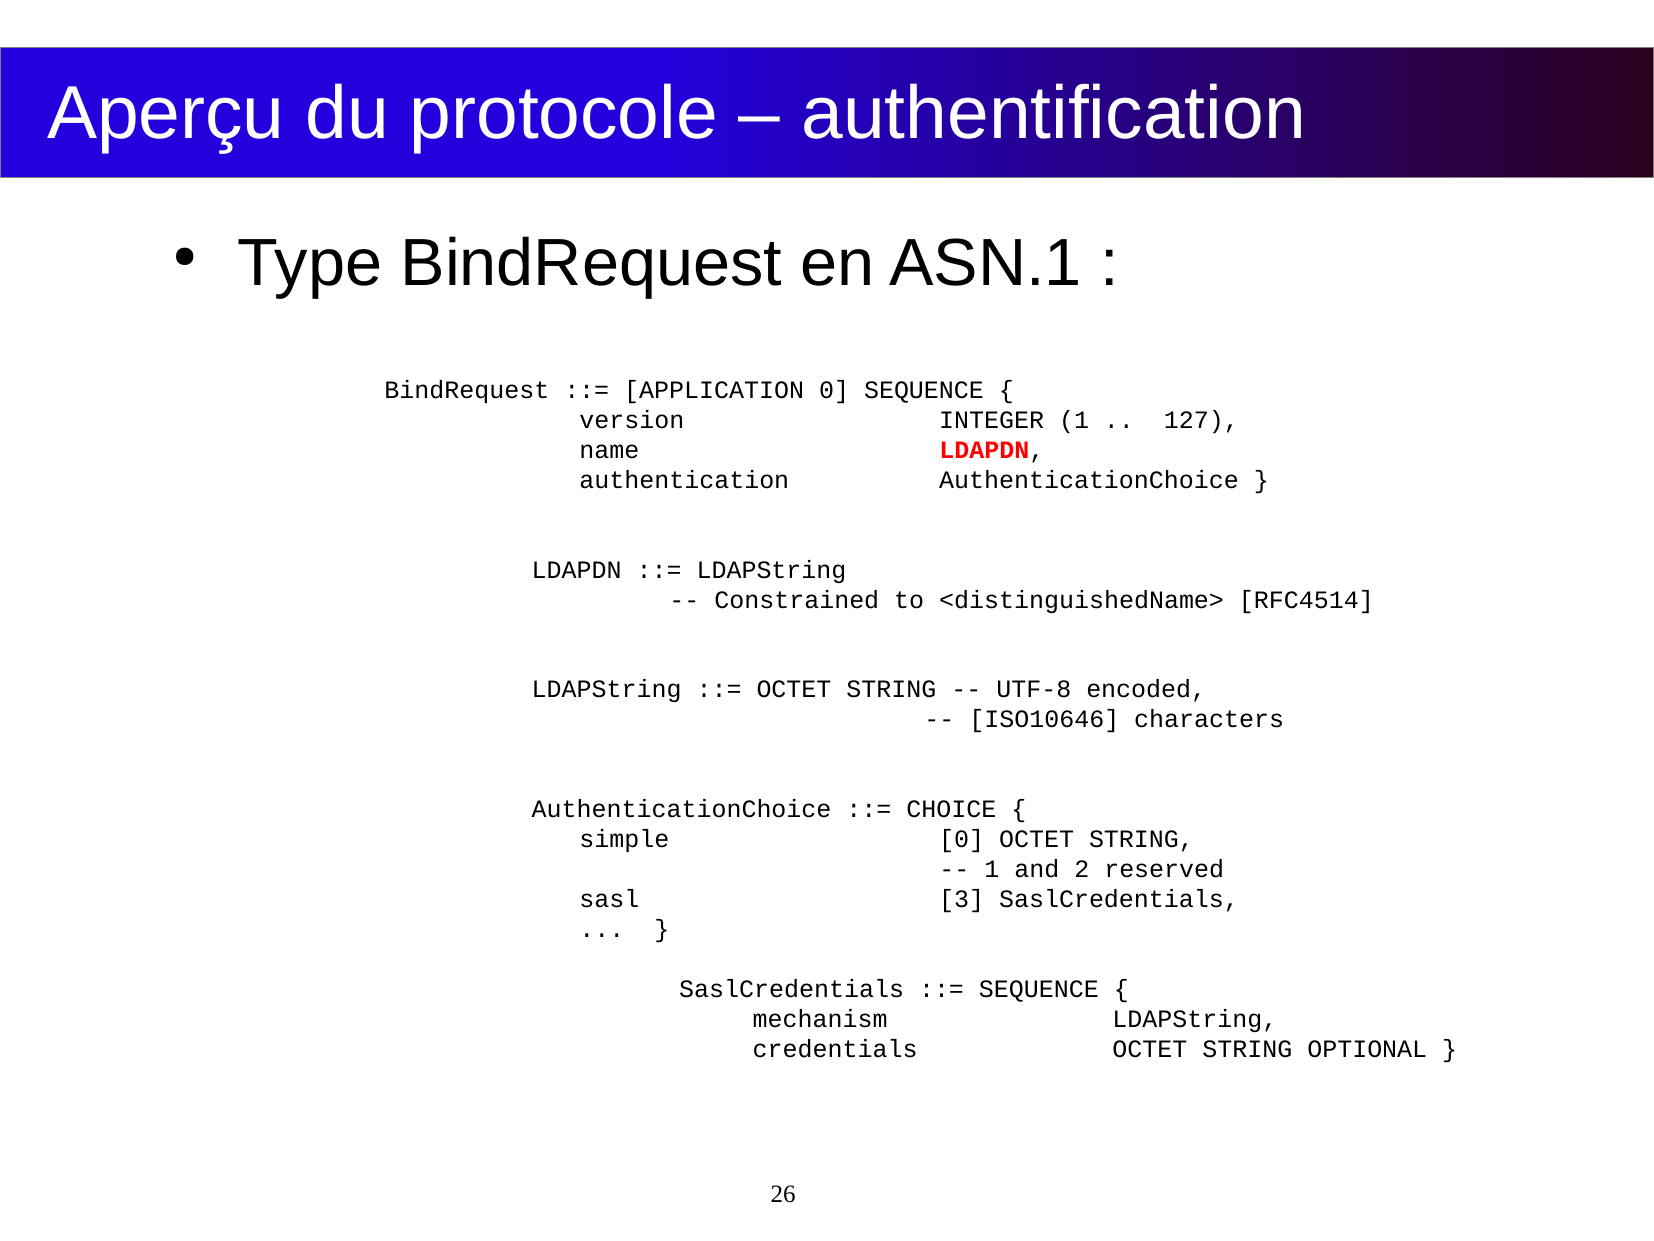

# Aperçu du protocole – authentification
Type BindRequest en ASN.1 :
BindRequest ::= [APPLICATION 0] SEQUENCE {
 version INTEGER (1 .. 127),
 name LDAPDN,
 authentication AuthenticationChoice }
		LDAPDN ::= LDAPString
 -- Constrained to <distinguishedName> [RFC4514]
		LDAPString ::= OCTET STRING -- UTF-8 encoded,
 -- [ISO10646] characters
		AuthenticationChoice ::= CHOICE {
 simple [0] OCTET STRING,
 -- 1 and 2 reserved
 sasl [3] SaslCredentials,
 ... }
 			SaslCredentials ::= SEQUENCE {
 			mechanism LDAPString,
 			credentials OCTET STRING OPTIONAL }